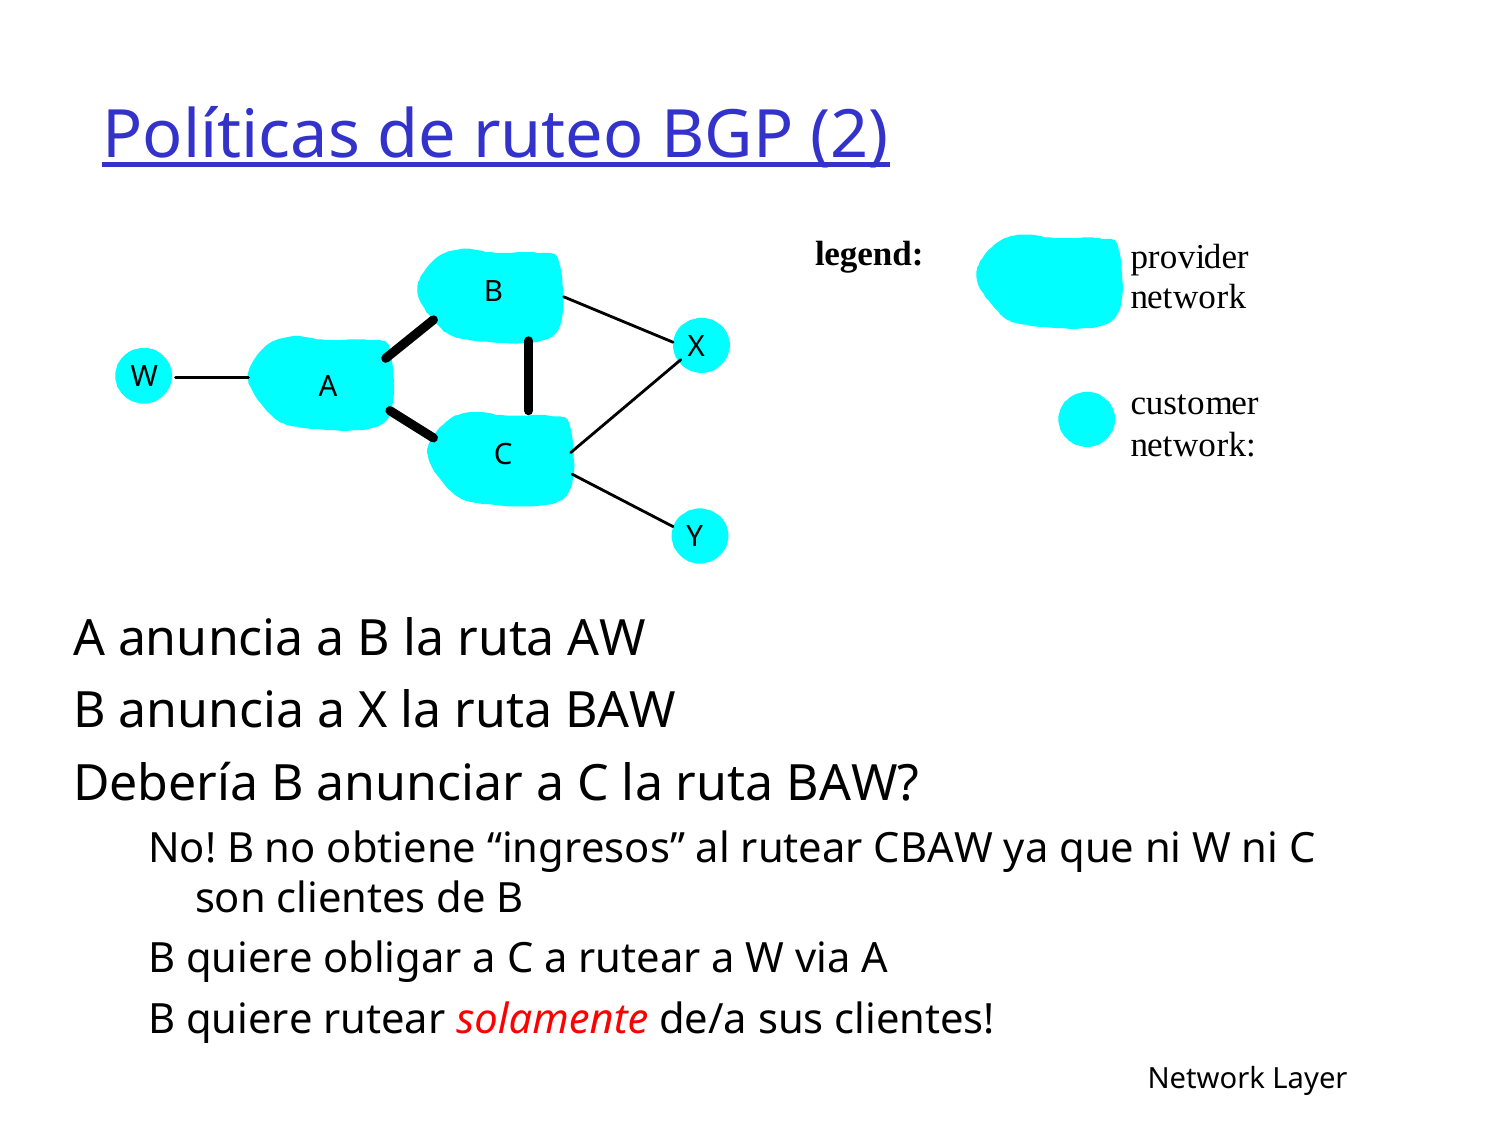

# Políticas de ruteo BGP (2)
A anuncia a B la ruta AW
B anuncia a X la ruta BAW
Debería B anunciar a C la ruta BAW?
No! B no obtiene “ingresos” al rutear CBAW ya que ni W ni C son clientes de B
B quiere obligar a C a rutear a W via A
B quiere rutear solamente de/a sus clientes!